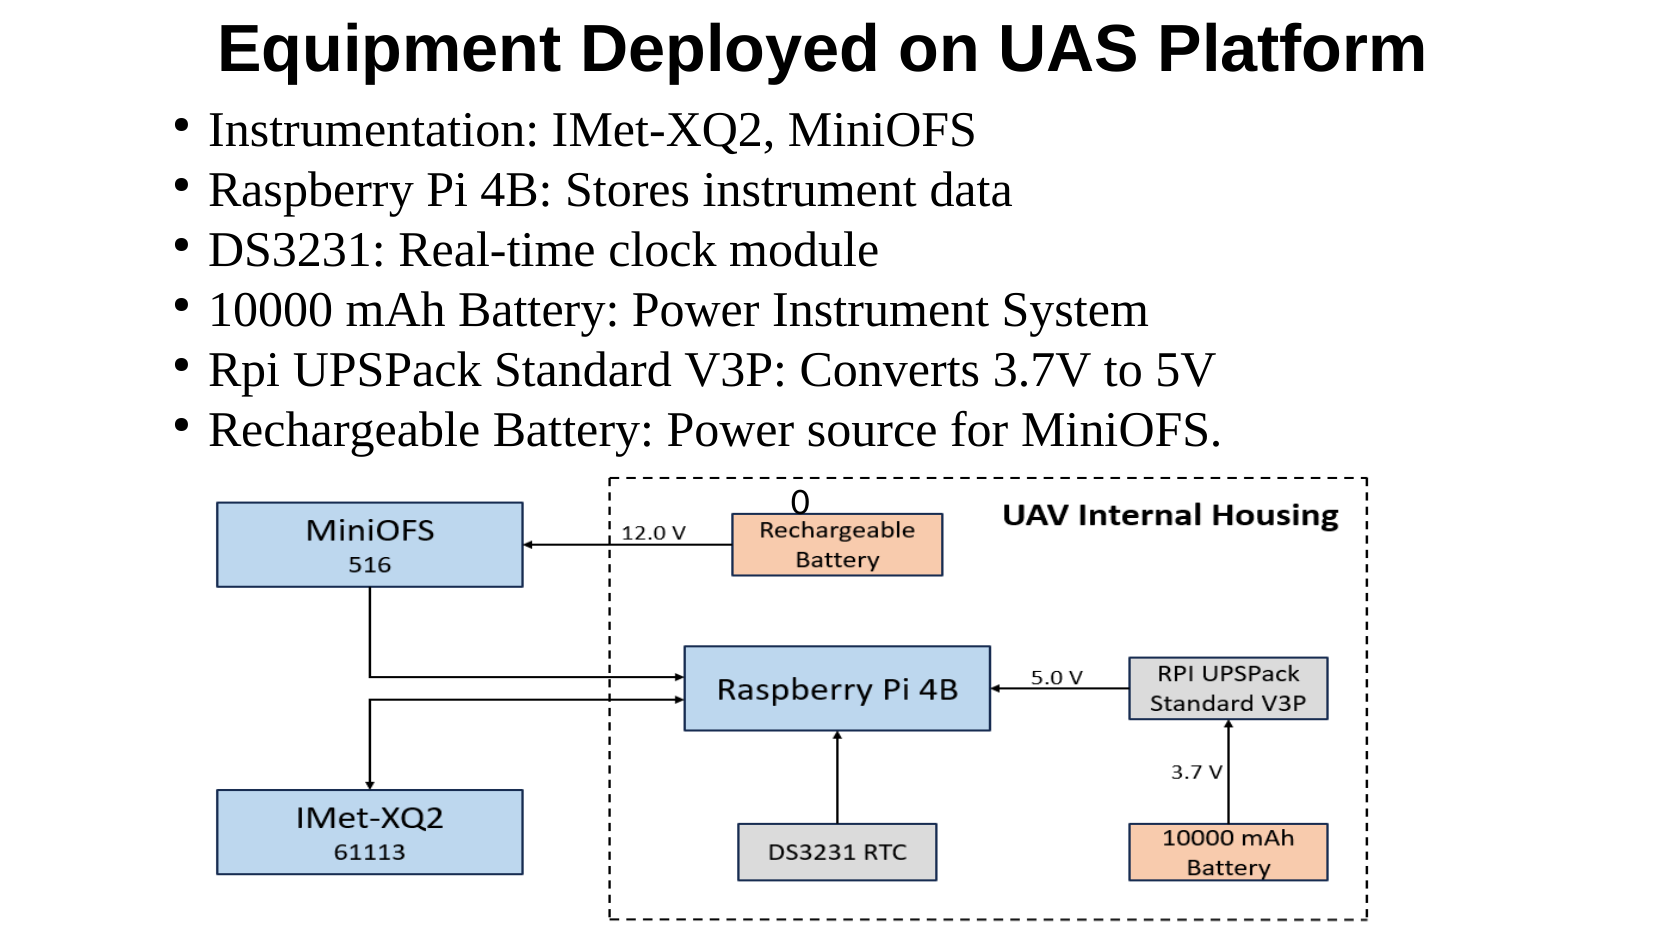

# Equipment Deployed on UAS Platform
Instrumentation: IMet-XQ2, MiniOFS
Raspberry Pi 4B: Stores instrument data
DS3231: Real-time clock module
10000 mAh Battery: Power Instrument System
Rpi UPSPack Standard V3P: Converts 3.7V to 5V
Rechargeable Battery: Power source for MiniOFS.
0